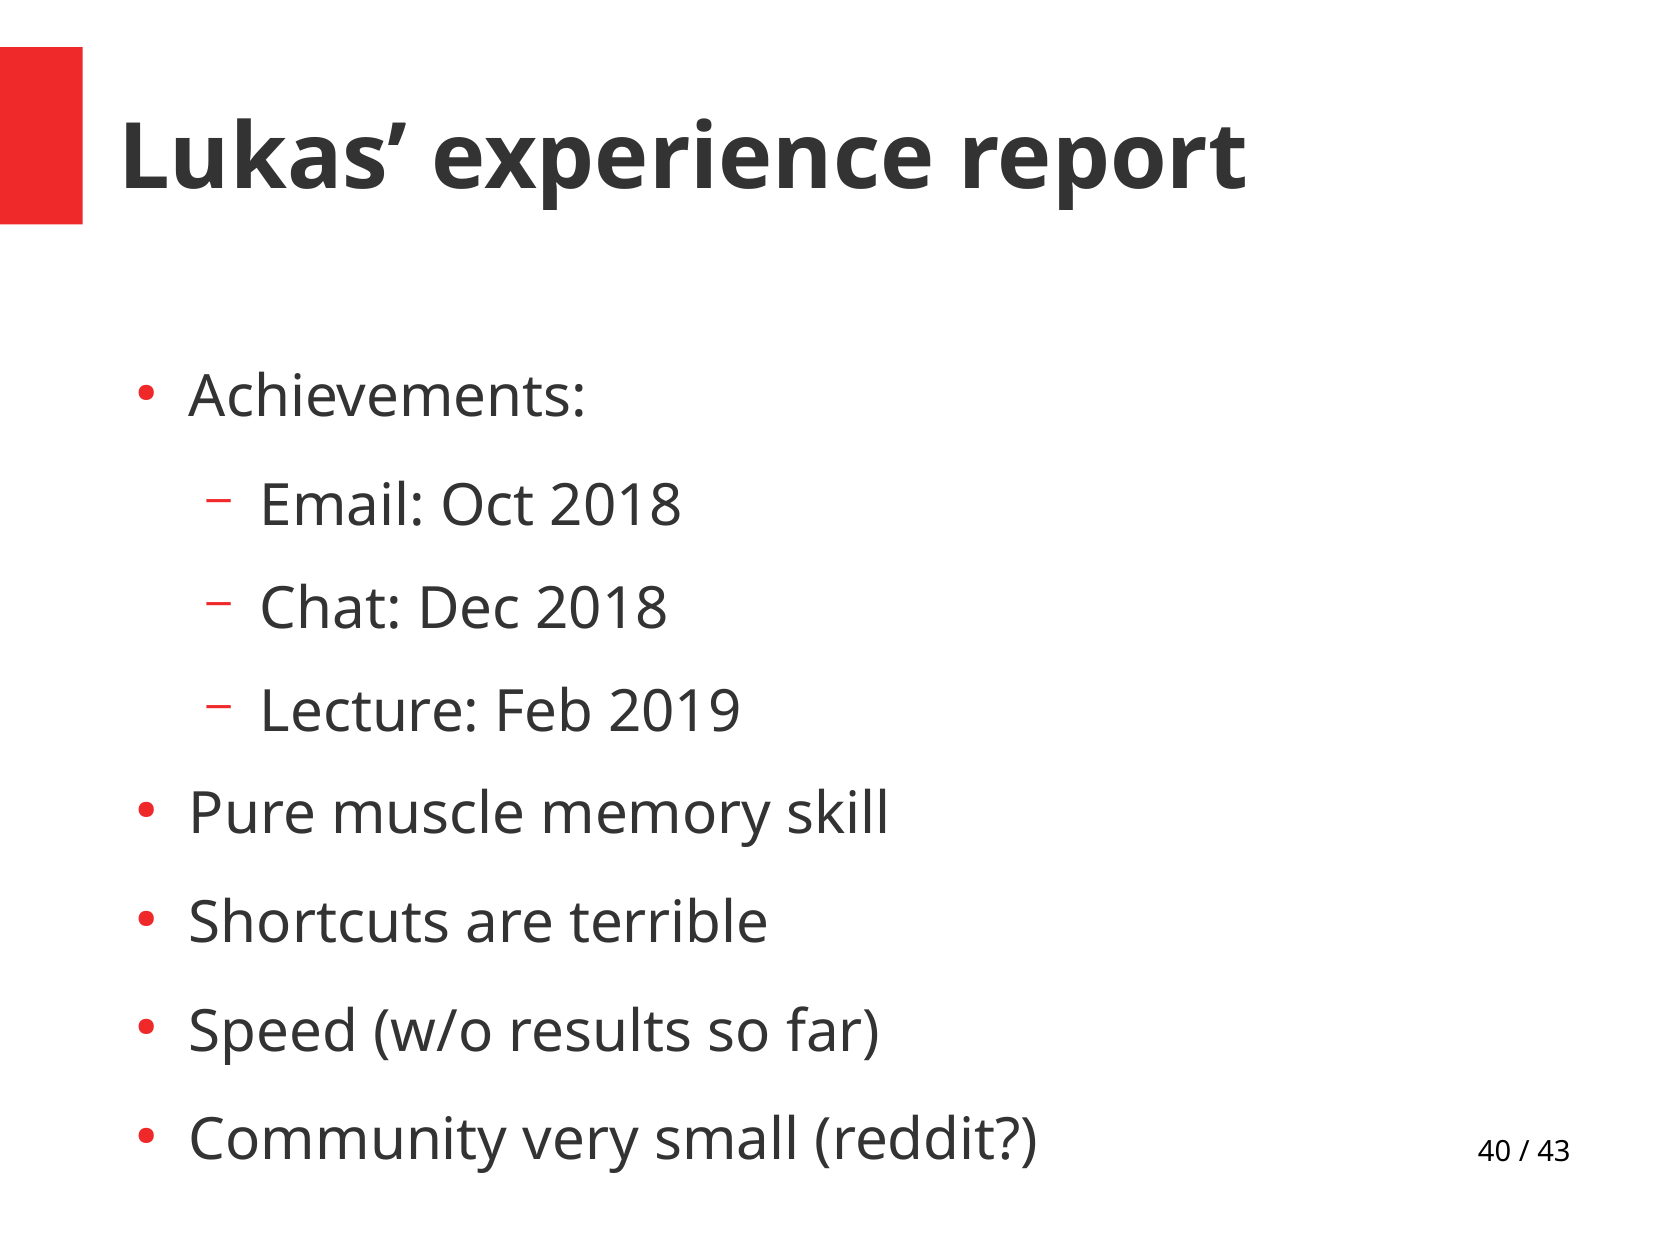

# Lukas’ experience report
Achievements:
Email: Oct 2018
Chat: Dec 2018
Lecture: Feb 2019
Pure muscle memory skill
Shortcuts are terrible
Speed (w/o results so far)
Community very small (reddit?)
40